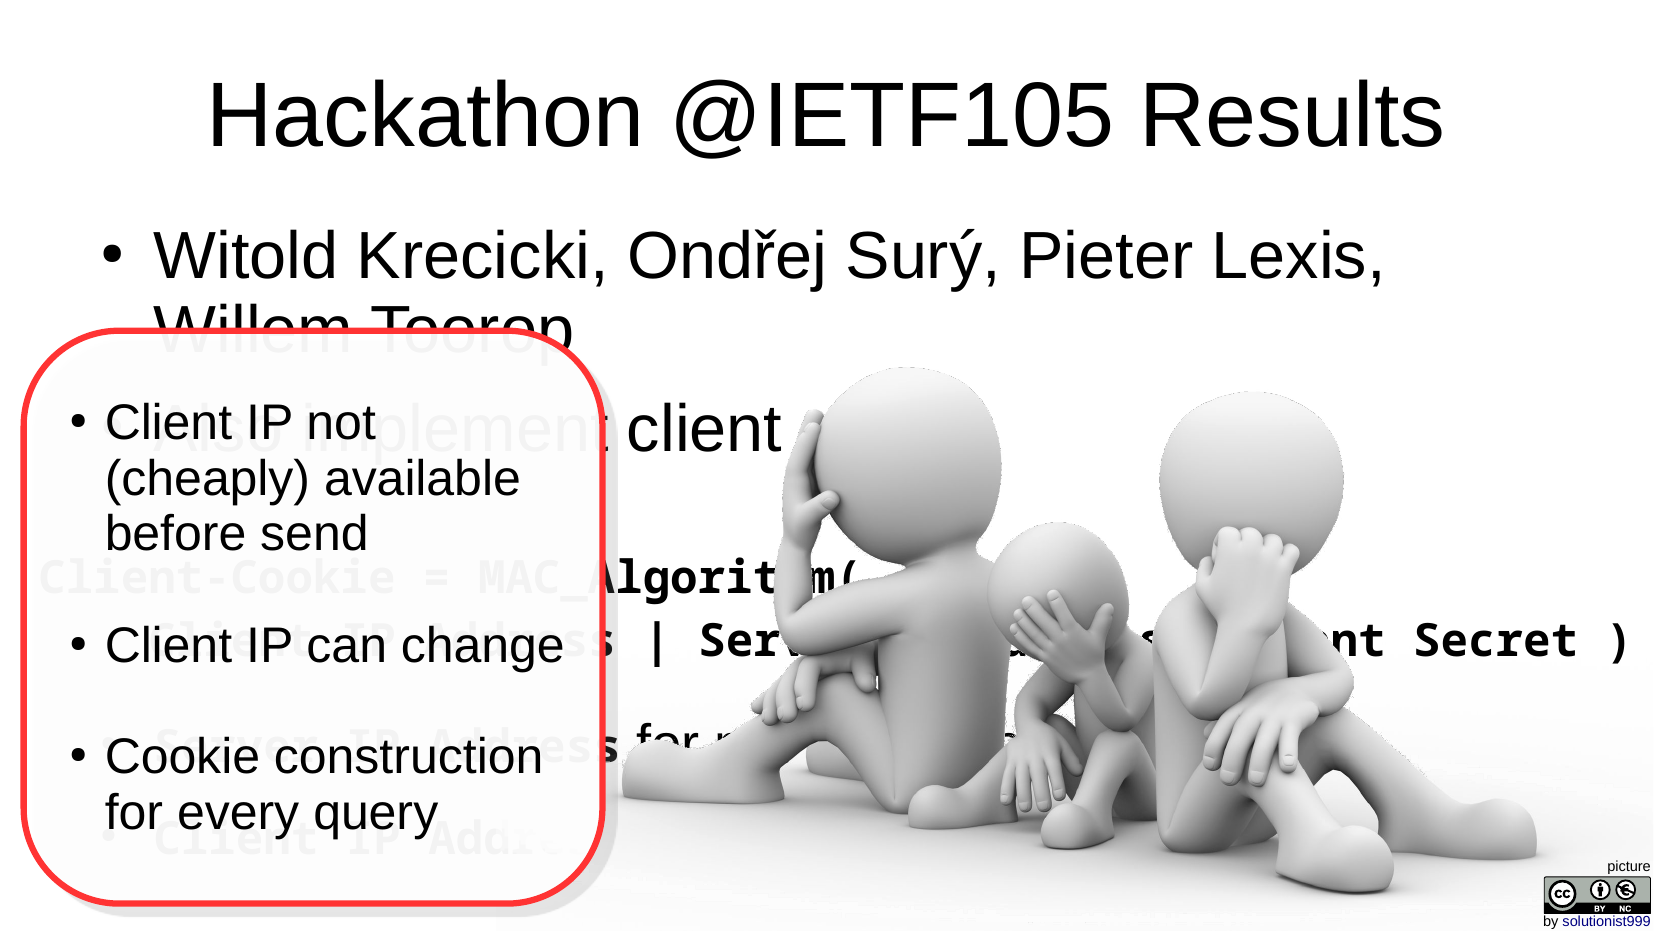

# Hackathon @IETF105 Results
Witold Krecicki, Ondřej Surý, Pieter Lexis, Willem Toorop
Also implement client side
Client IP not
(cheaply) available
before send
Client IP can change
Cookie construction
for every query
Client-Cookie = MAC_Algorithm(
 Client IP Address | Server IP Address, Client Secret )
Server IP Address for minimal authentication
Client IP Address for privacy
picture
by solutionist999